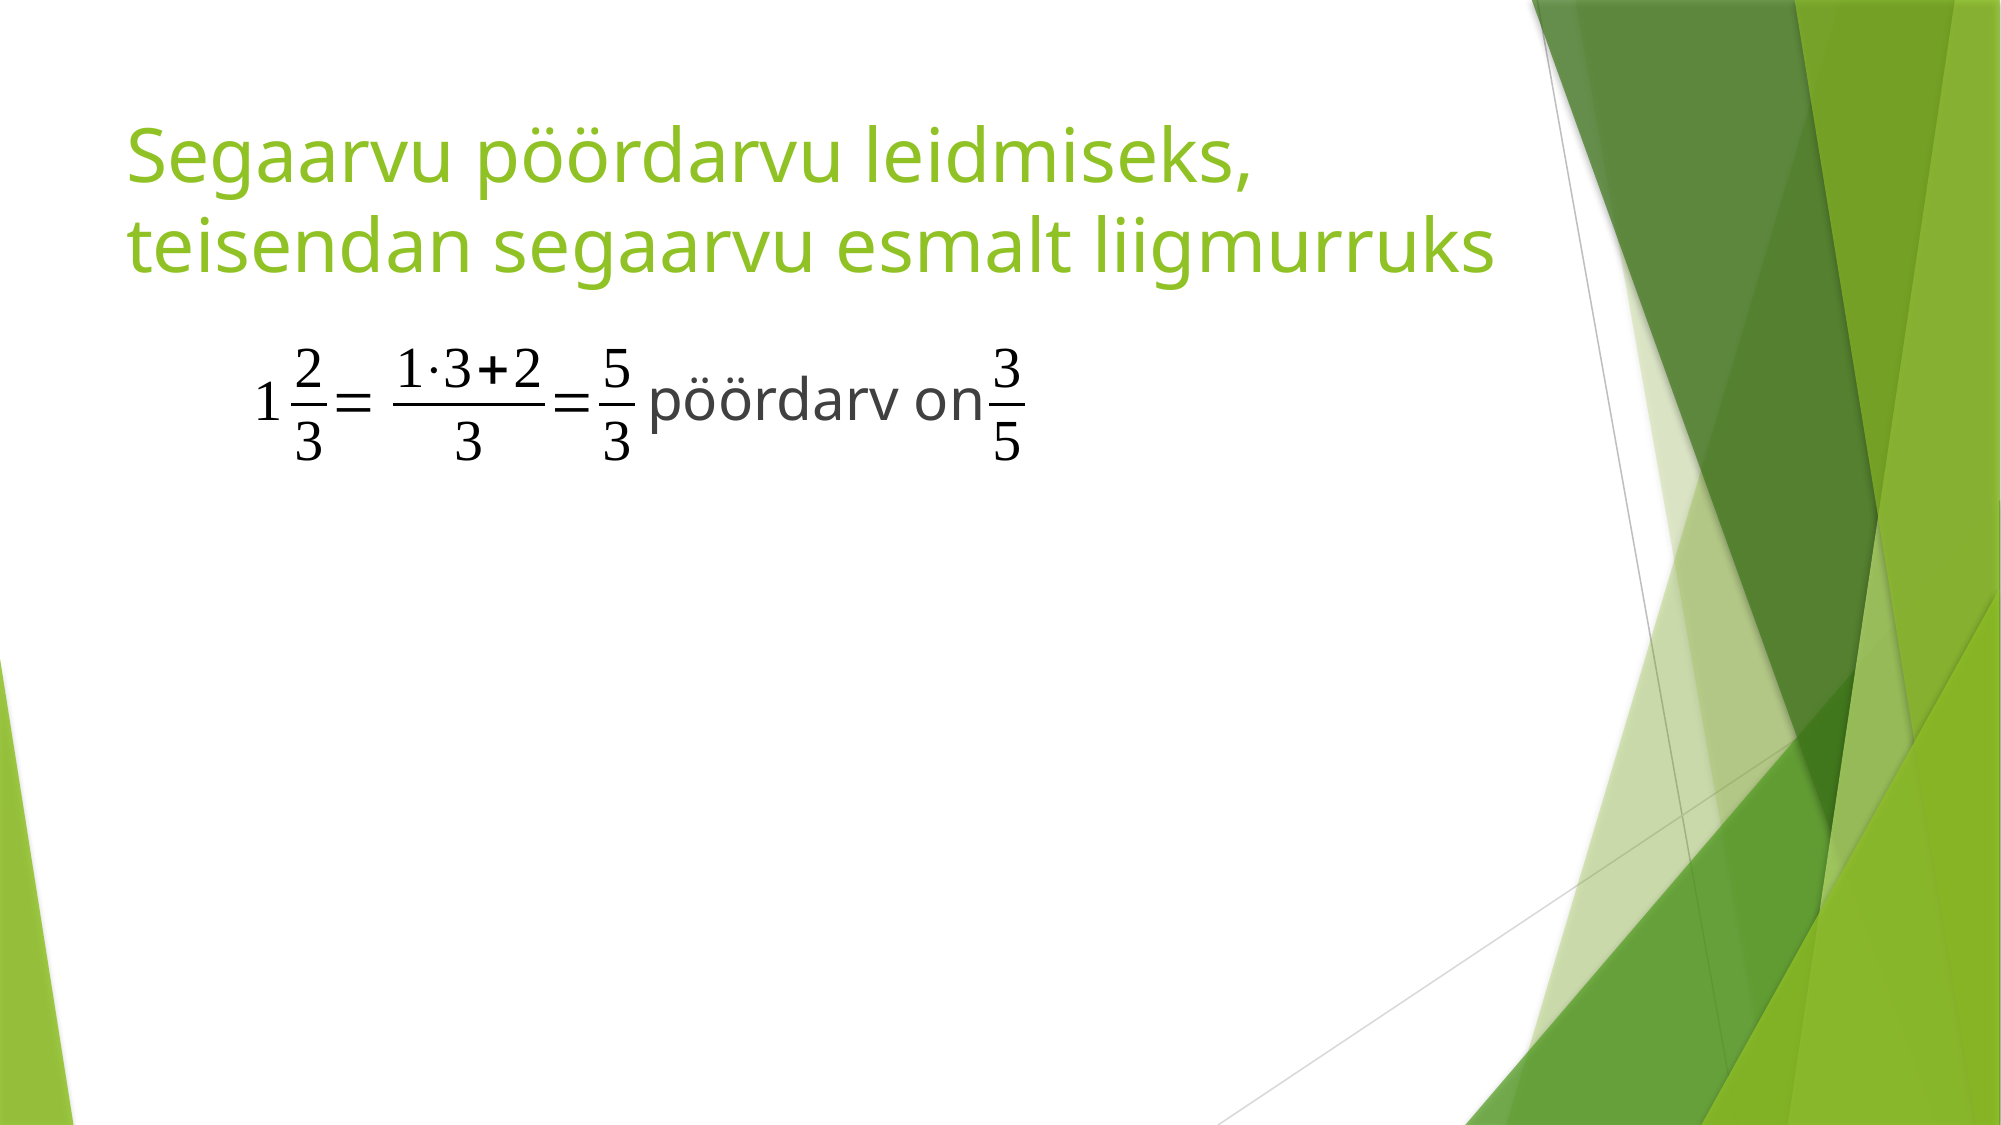

# Segaarvu pöördarvu leidmiseks, teisendan segaarvu esmalt liigmurruks
 pöördarv on